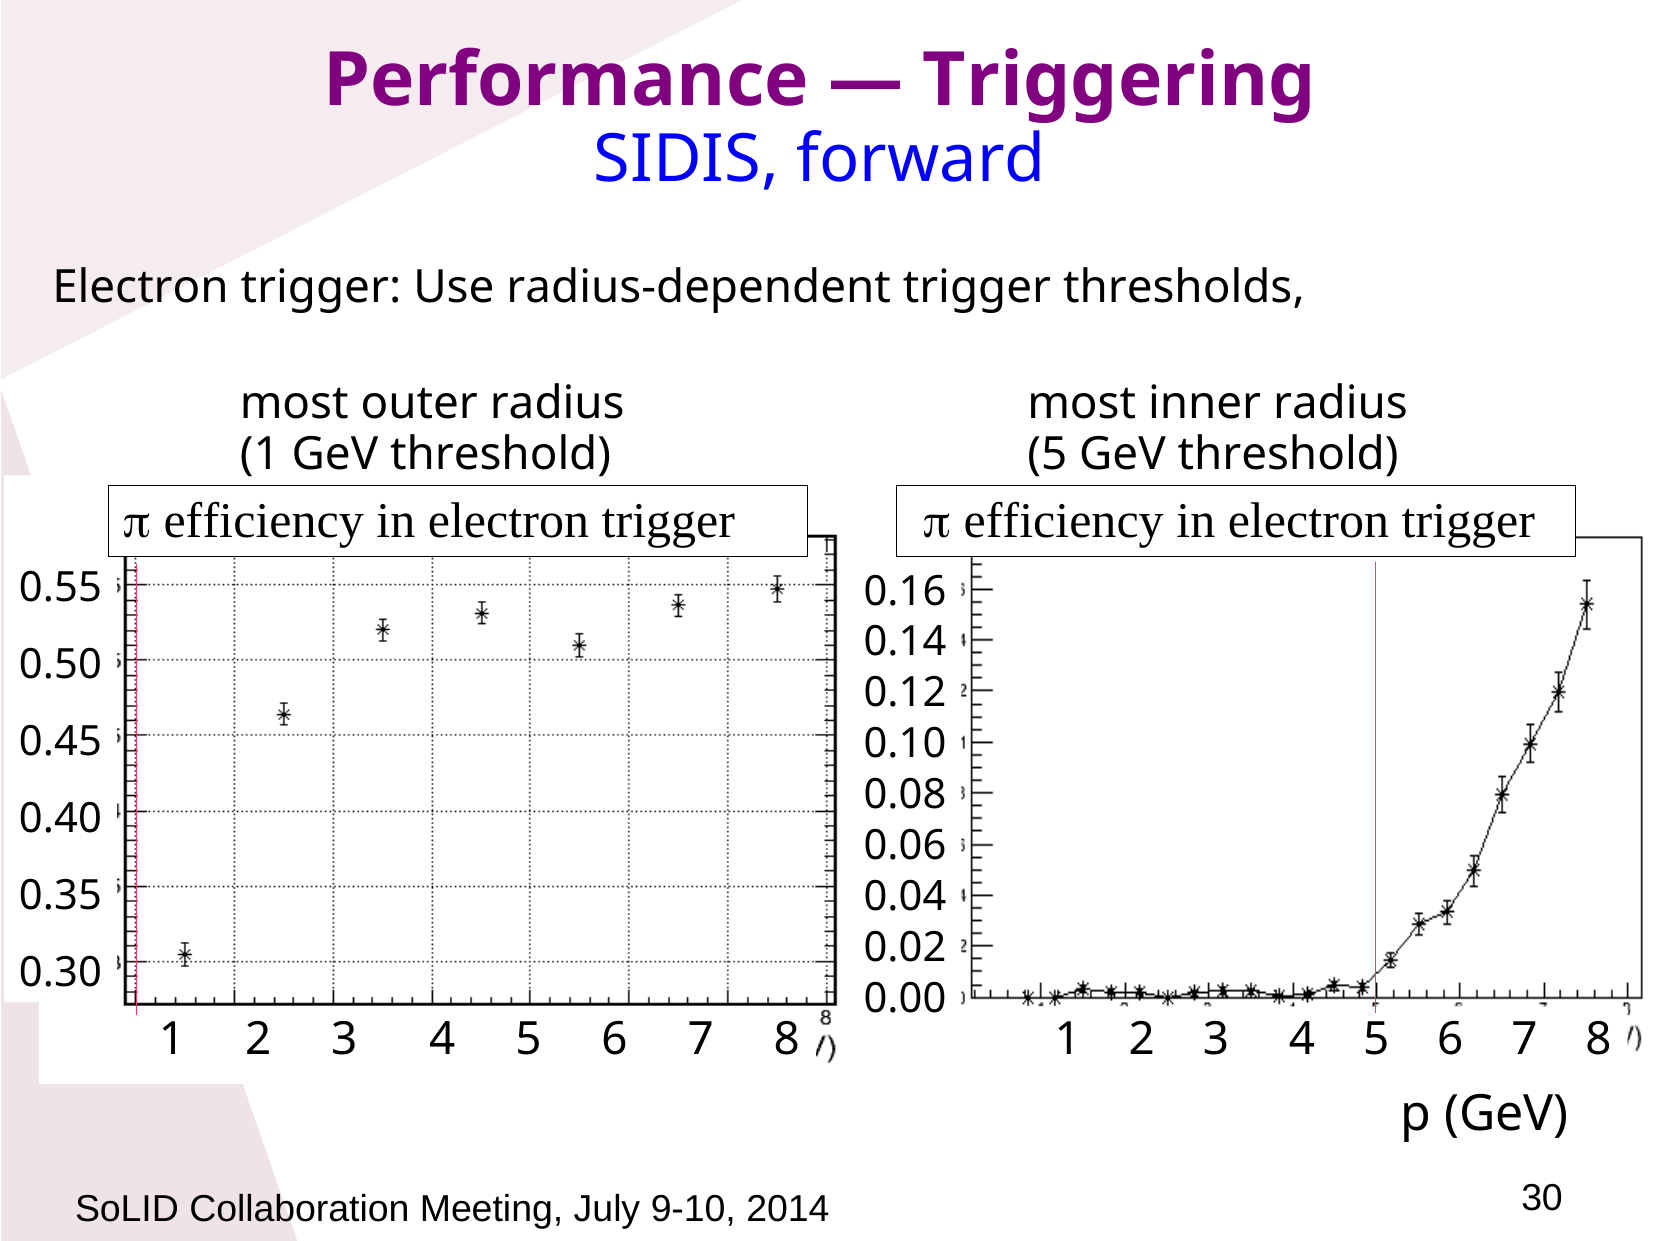

# Performance ― Triggering SIDIS, forward
Electron trigger: Use radius-dependent trigger thresholds,
most outer radius (1 GeV threshold)
most inner radius (5 GeV threshold)
0.55
0.50
0.45
0.40
0.35
0.30
p efficiency in electron trigger
 p efficiency in electron trigger
0.16
0.14
0.12
0.10
0.08
0.06
0.04
0.02
0.00
 1 2 3 4 5 6 7 8
 1 2 3 4 5 6 7 8
p (GeV)
30